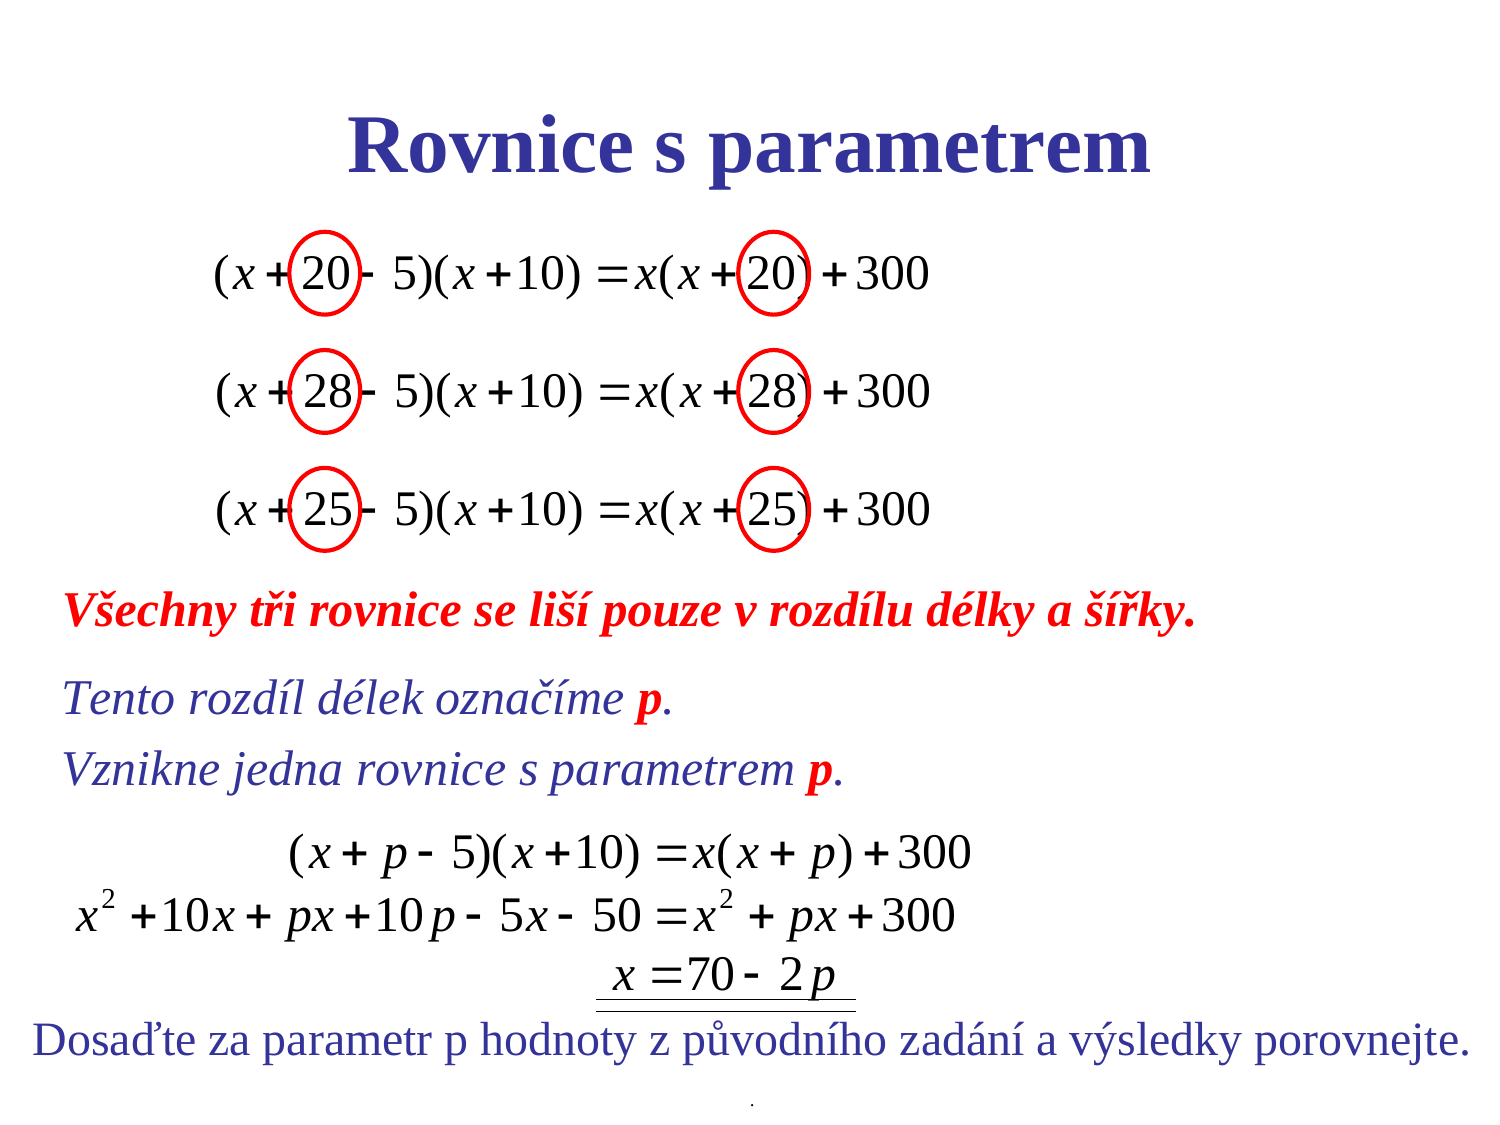

Rovnice s parametrem
Všechny tři rovnice se liší pouze v rozdílu délky a šířky.
Tento rozdíl délek označíme p.
Vznikne jedna rovnice s parametrem p.
Dosaďte za parametr p hodnoty z původního zadání a výsledky porovnejte.
.